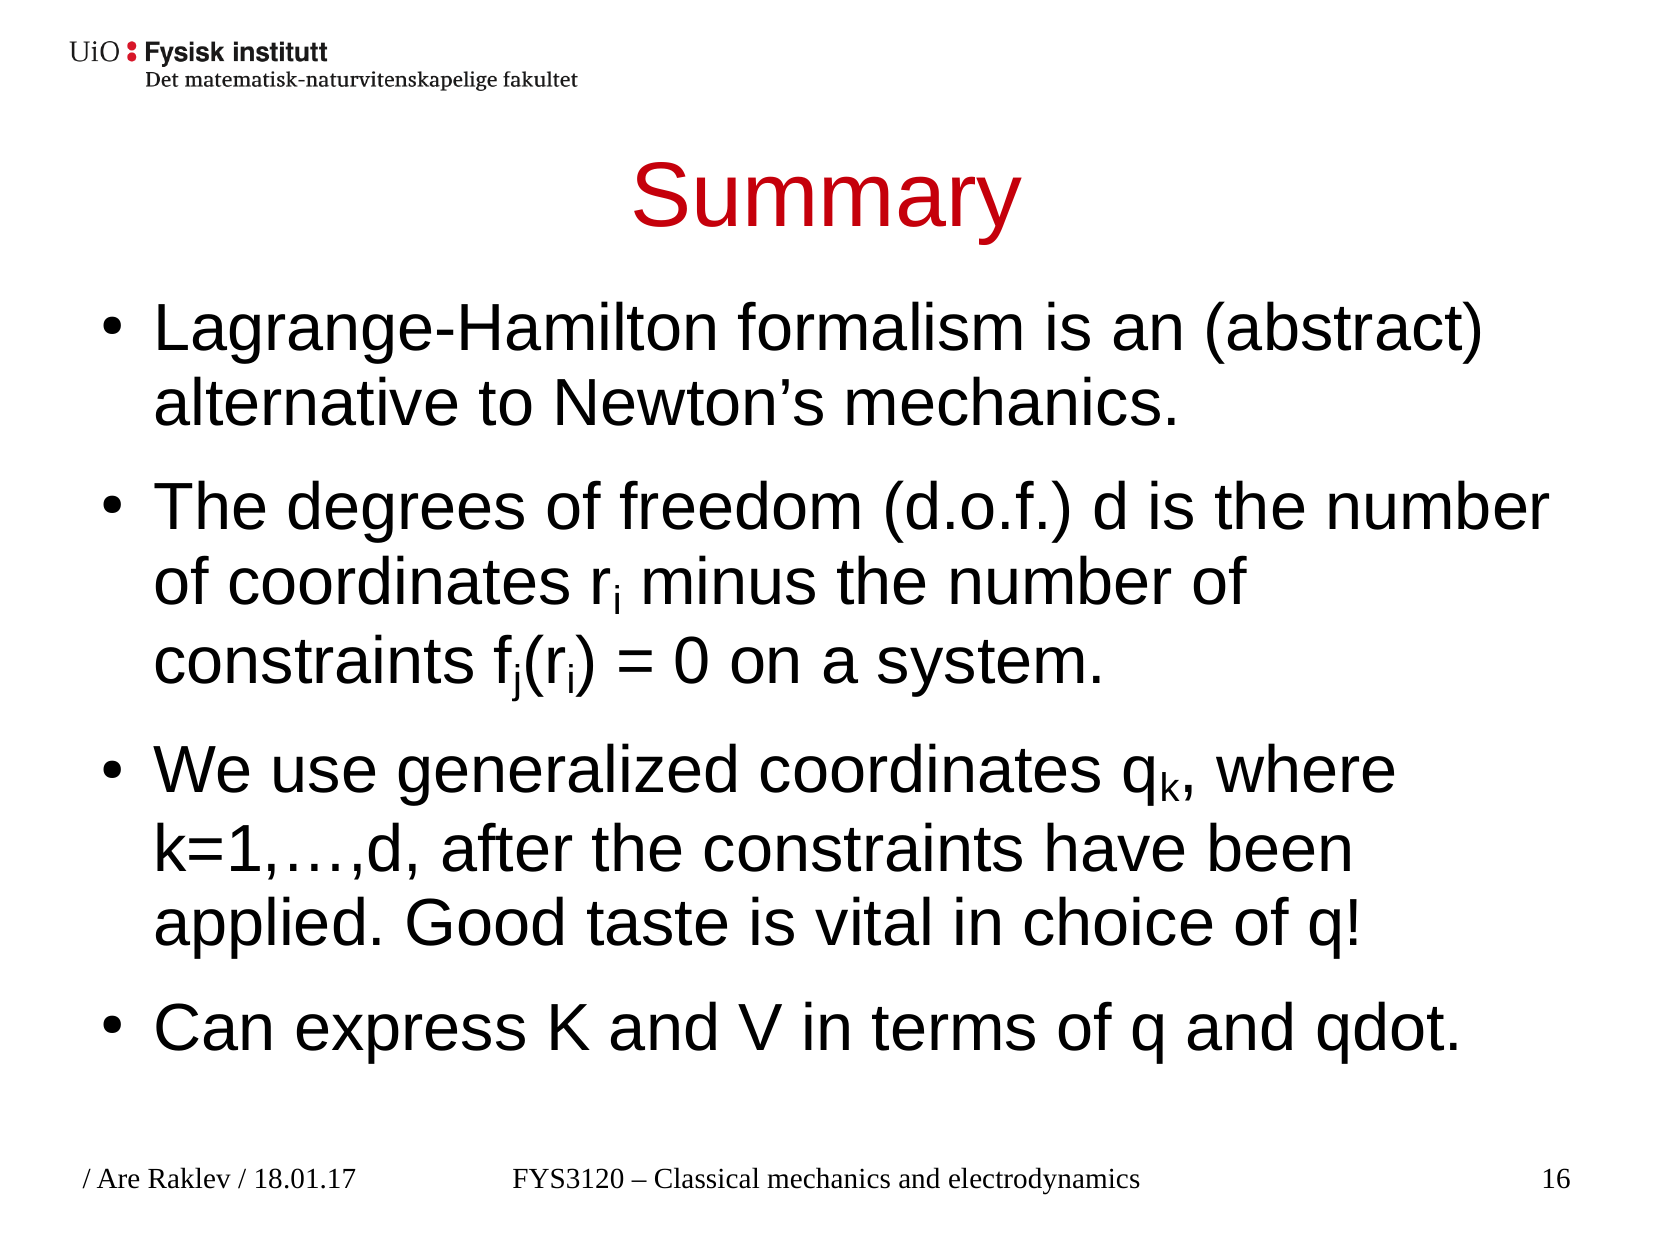

# Summary
Lagrange-Hamilton formalism is an (abstract) alternative to Newton’s mechanics.
The degrees of freedom (d.o.f.) d is the number of coordinates ri minus the number of constraints fj(ri) = 0 on a system.
We use generalized coordinates qk, where
k=1,…,d, after the constraints have been applied. Good taste is vital in choice of q!
Can express K and V in terms of q and qdot.
/ Are Raklev / 18.01.17
FYS3120 – Classical mechanics and electrodynamics
16